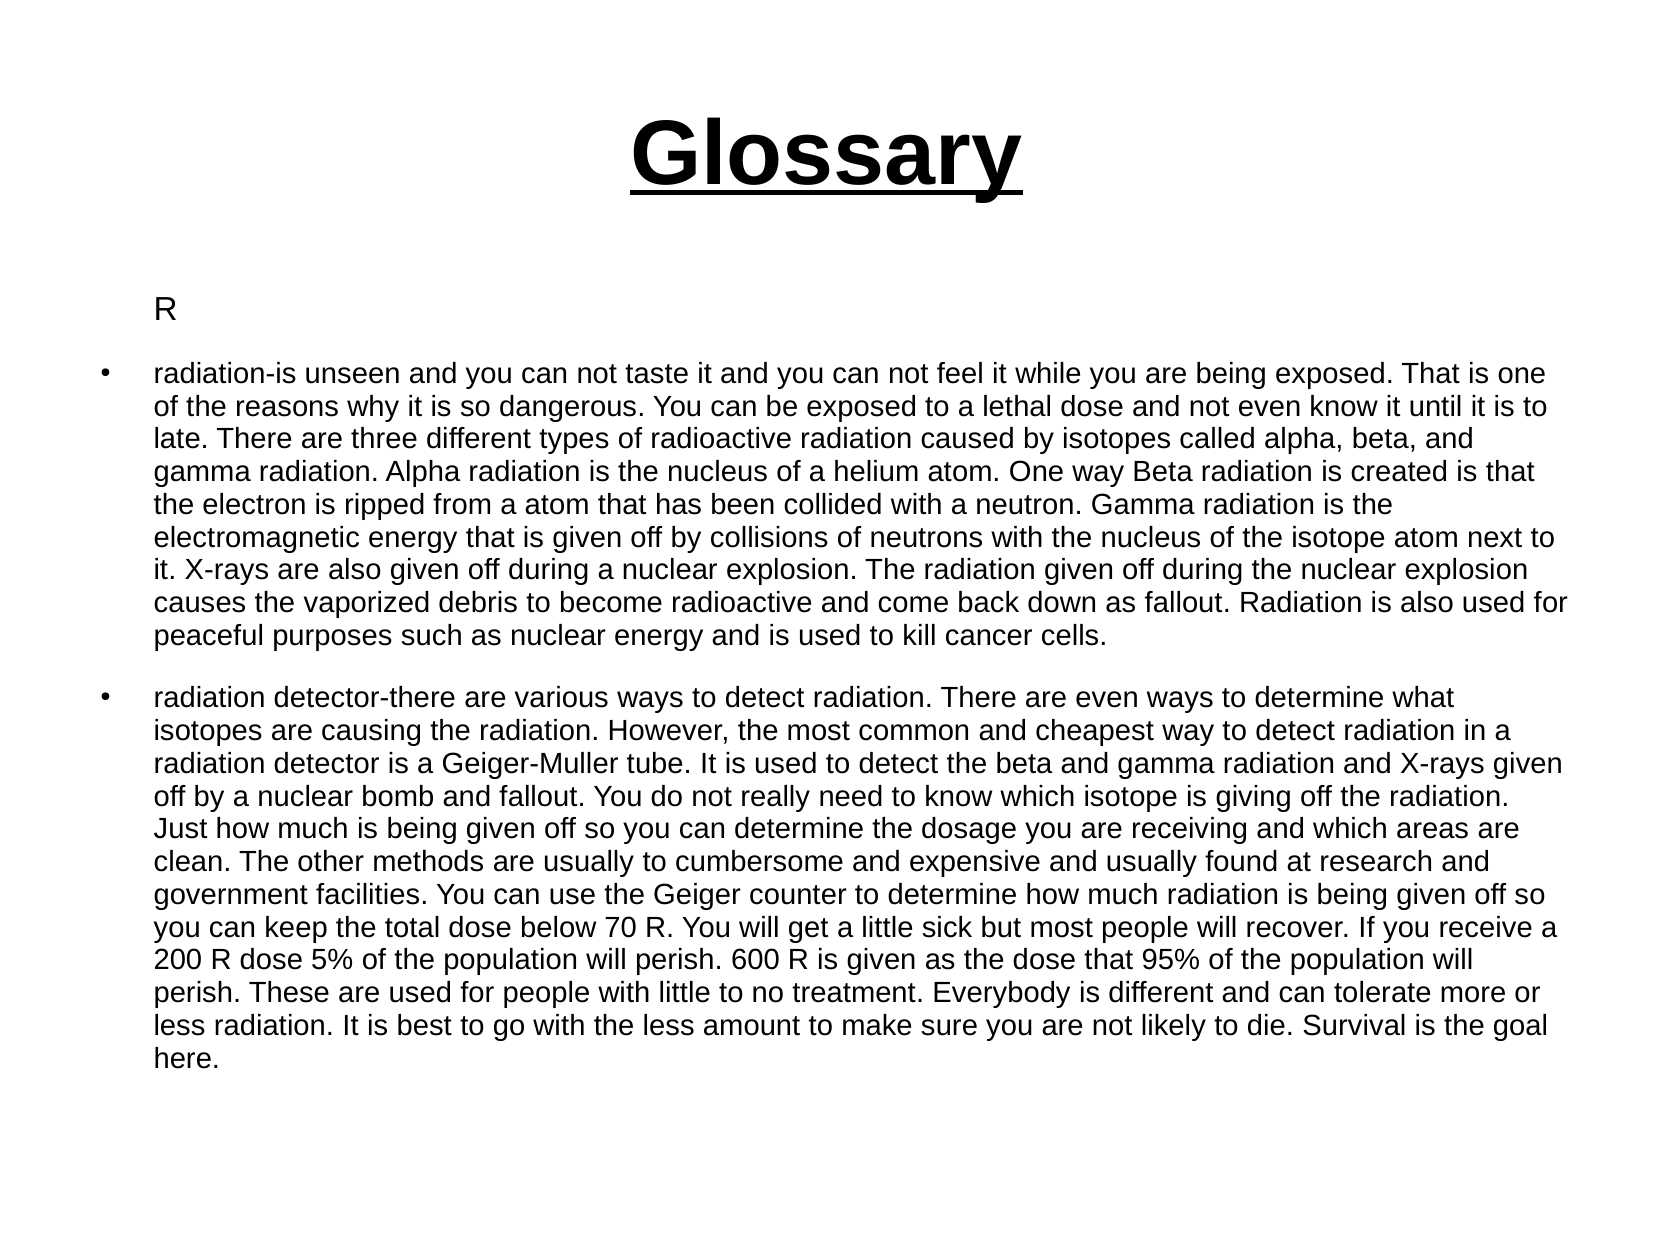

# Glossary
R
radiation-is unseen and you can not taste it and you can not feel it while you are being exposed. That is one of the reasons why it is so dangerous. You can be exposed to a lethal dose and not even know it until it is to late. There are three different types of radioactive radiation caused by isotopes called alpha, beta, and gamma radiation. Alpha radiation is the nucleus of a helium atom. One way Beta radiation is created is that the electron is ripped from a atom that has been collided with a neutron. Gamma radiation is the electromagnetic energy that is given off by collisions of neutrons with the nucleus of the isotope atom next to it. X-rays are also given off during a nuclear explosion. The radiation given off during the nuclear explosion causes the vaporized debris to become radioactive and come back down as fallout. Radiation is also used for peaceful purposes such as nuclear energy and is used to kill cancer cells.
radiation detector-there are various ways to detect radiation. There are even ways to determine what isotopes are causing the radiation. However, the most common and cheapest way to detect radiation in a radiation detector is a Geiger-Muller tube. It is used to detect the beta and gamma radiation and X-rays given off by a nuclear bomb and fallout. You do not really need to know which isotope is giving off the radiation. Just how much is being given off so you can determine the dosage you are receiving and which areas are clean. The other methods are usually to cumbersome and expensive and usually found at research and government facilities. You can use the Geiger counter to determine how much radiation is being given off so you can keep the total dose below 70 R. You will get a little sick but most people will recover. If you receive a 200 R dose 5% of the population will perish. 600 R is given as the dose that 95% of the population will perish. These are used for people with little to no treatment. Everybody is different and can tolerate more or less radiation. It is best to go with the less amount to make sure you are not likely to die. Survival is the goal here.